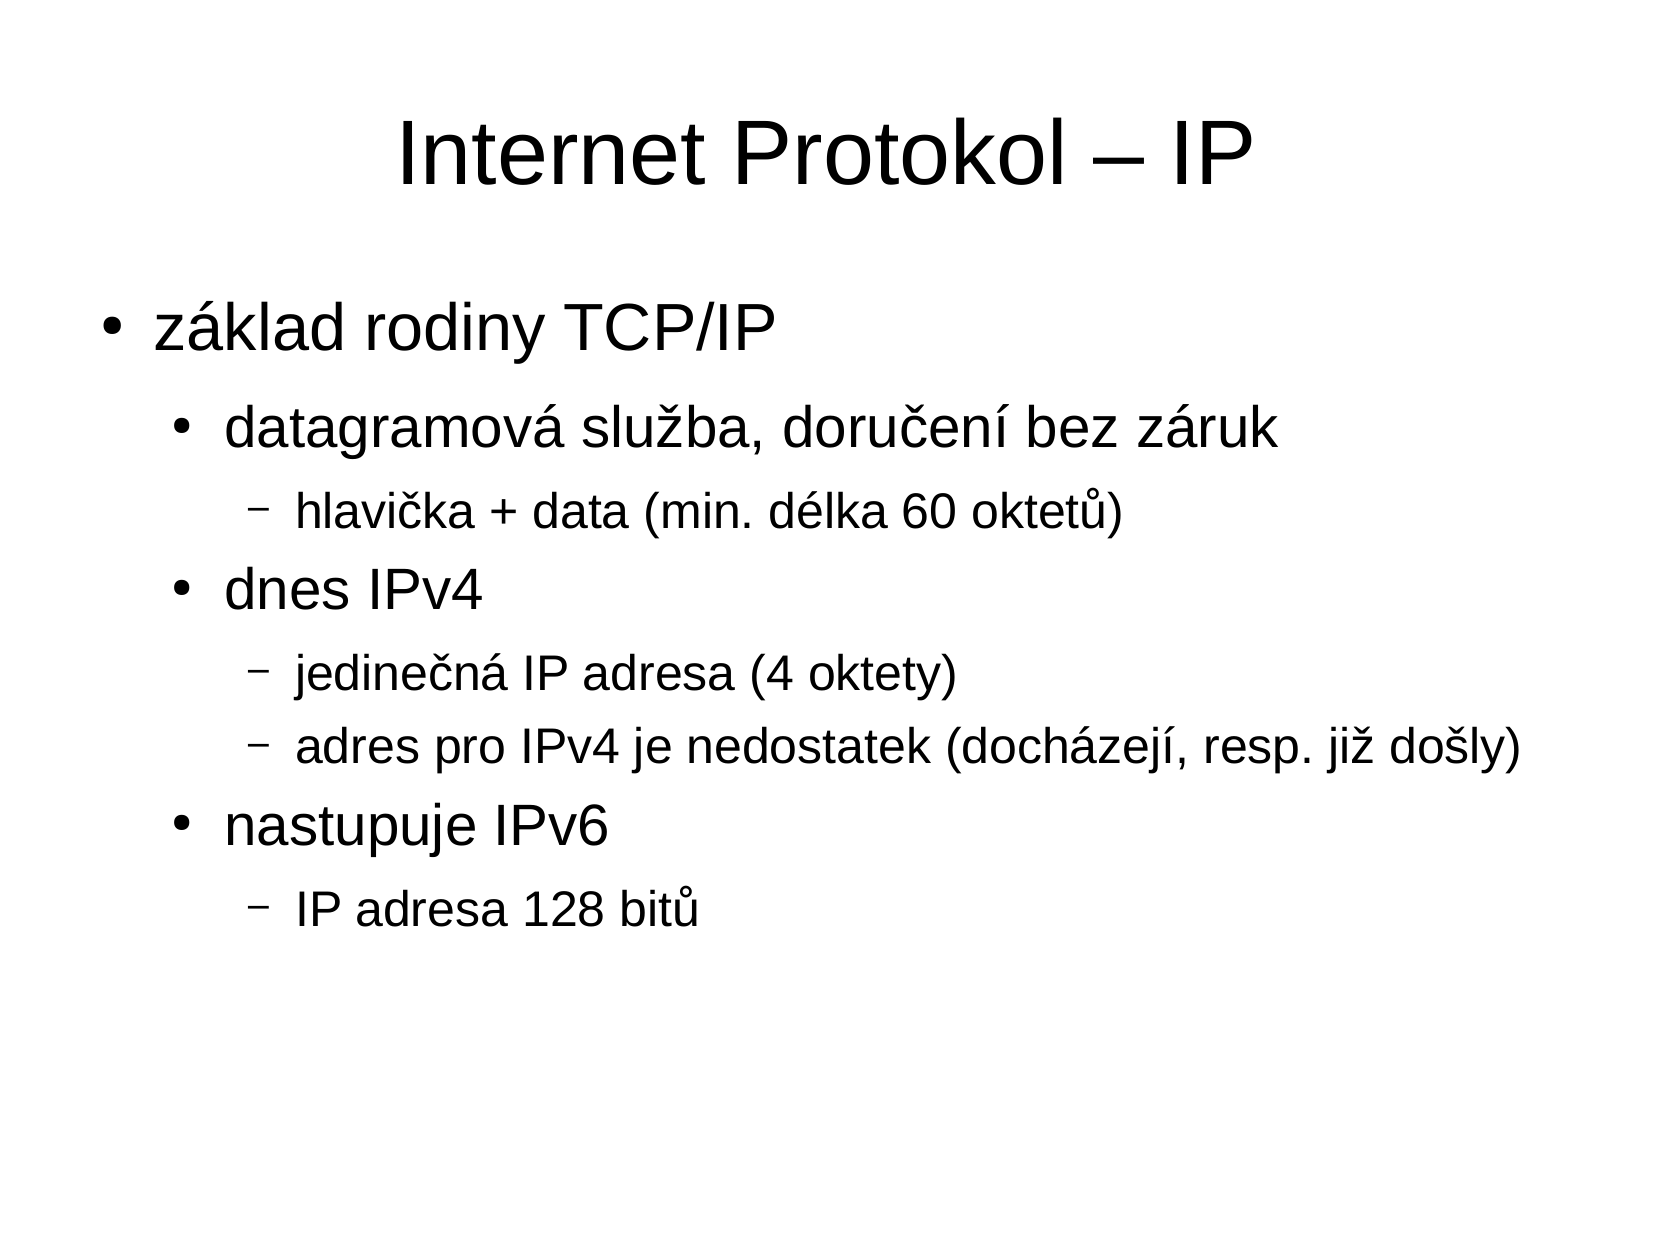

# Internet Protokol – IP
základ rodiny TCP/IP
datagramová služba, doručení bez záruk
hlavička + data (min. délka 60 oktetů)
dnes IPv4
jedinečná IP adresa (4 oktety)
adres pro IPv4 je nedostatek (docházejí, resp. již došly)
nastupuje IPv6
IP adresa 128 bitů